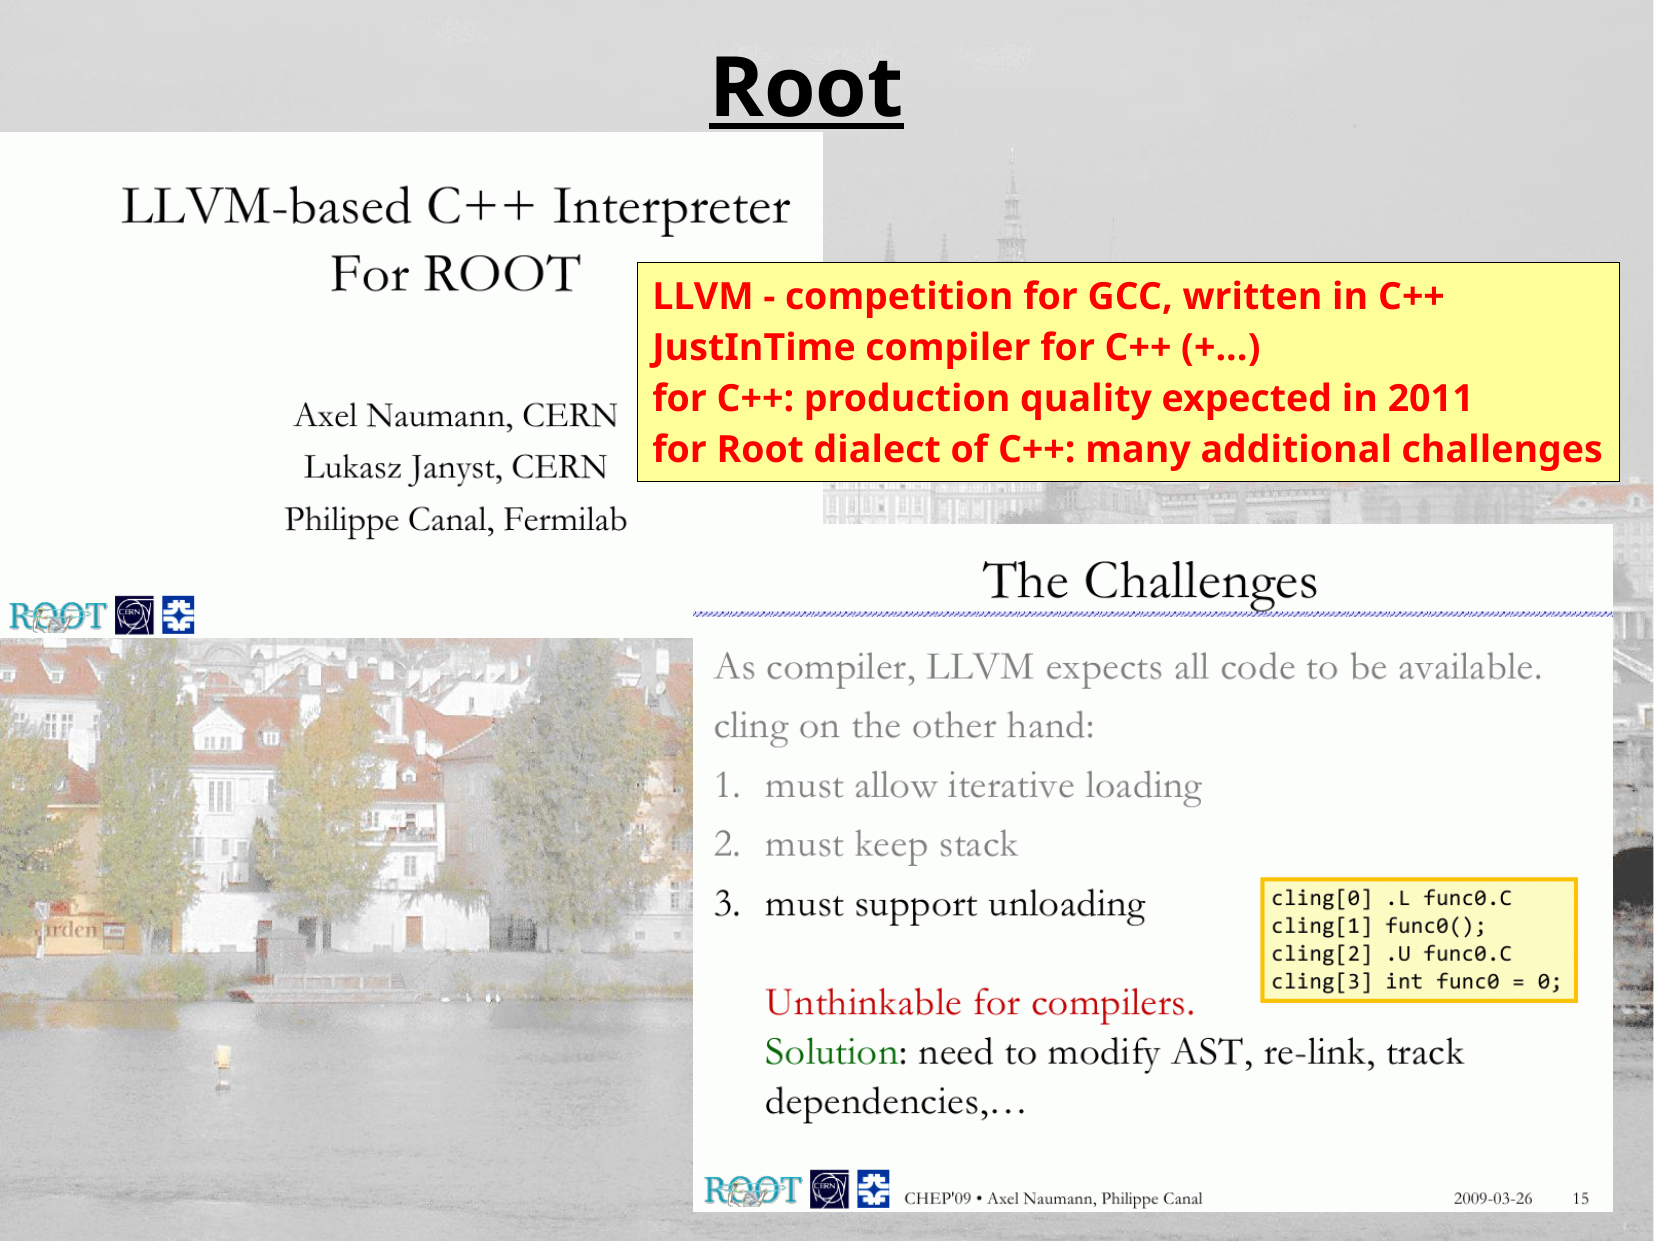

# Root
LLVM - competition for GCC, written in C++
JustInTime compiler for C++ (+...)
for C++: production quality expected in 2011
for Root dialect of C++: many additional challenges